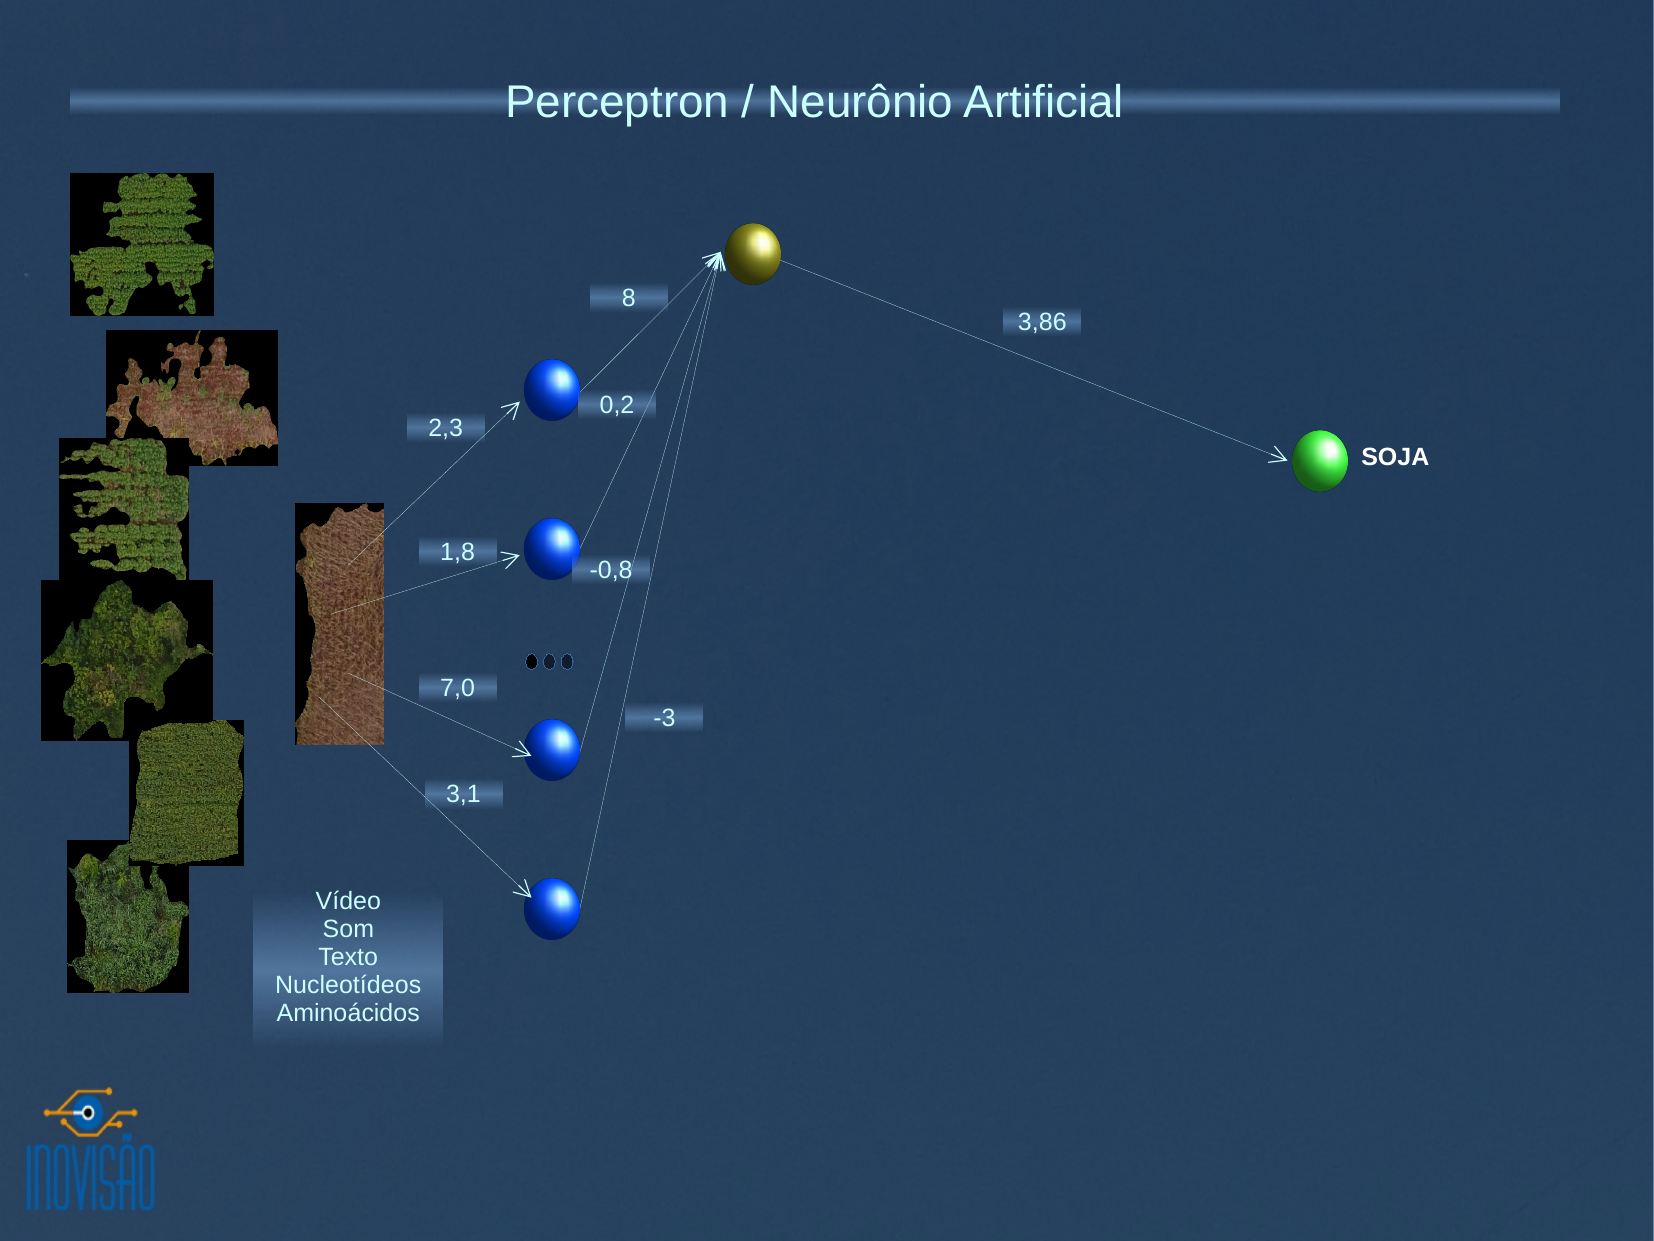

Perceptron / Neurônio Artificial
8
3,86
0,2
2,3
SOJA
1,8
-0,8
7,0
-3
3,1
Vídeo
Som
Texto
Nucleotídeos
Aminoácidos